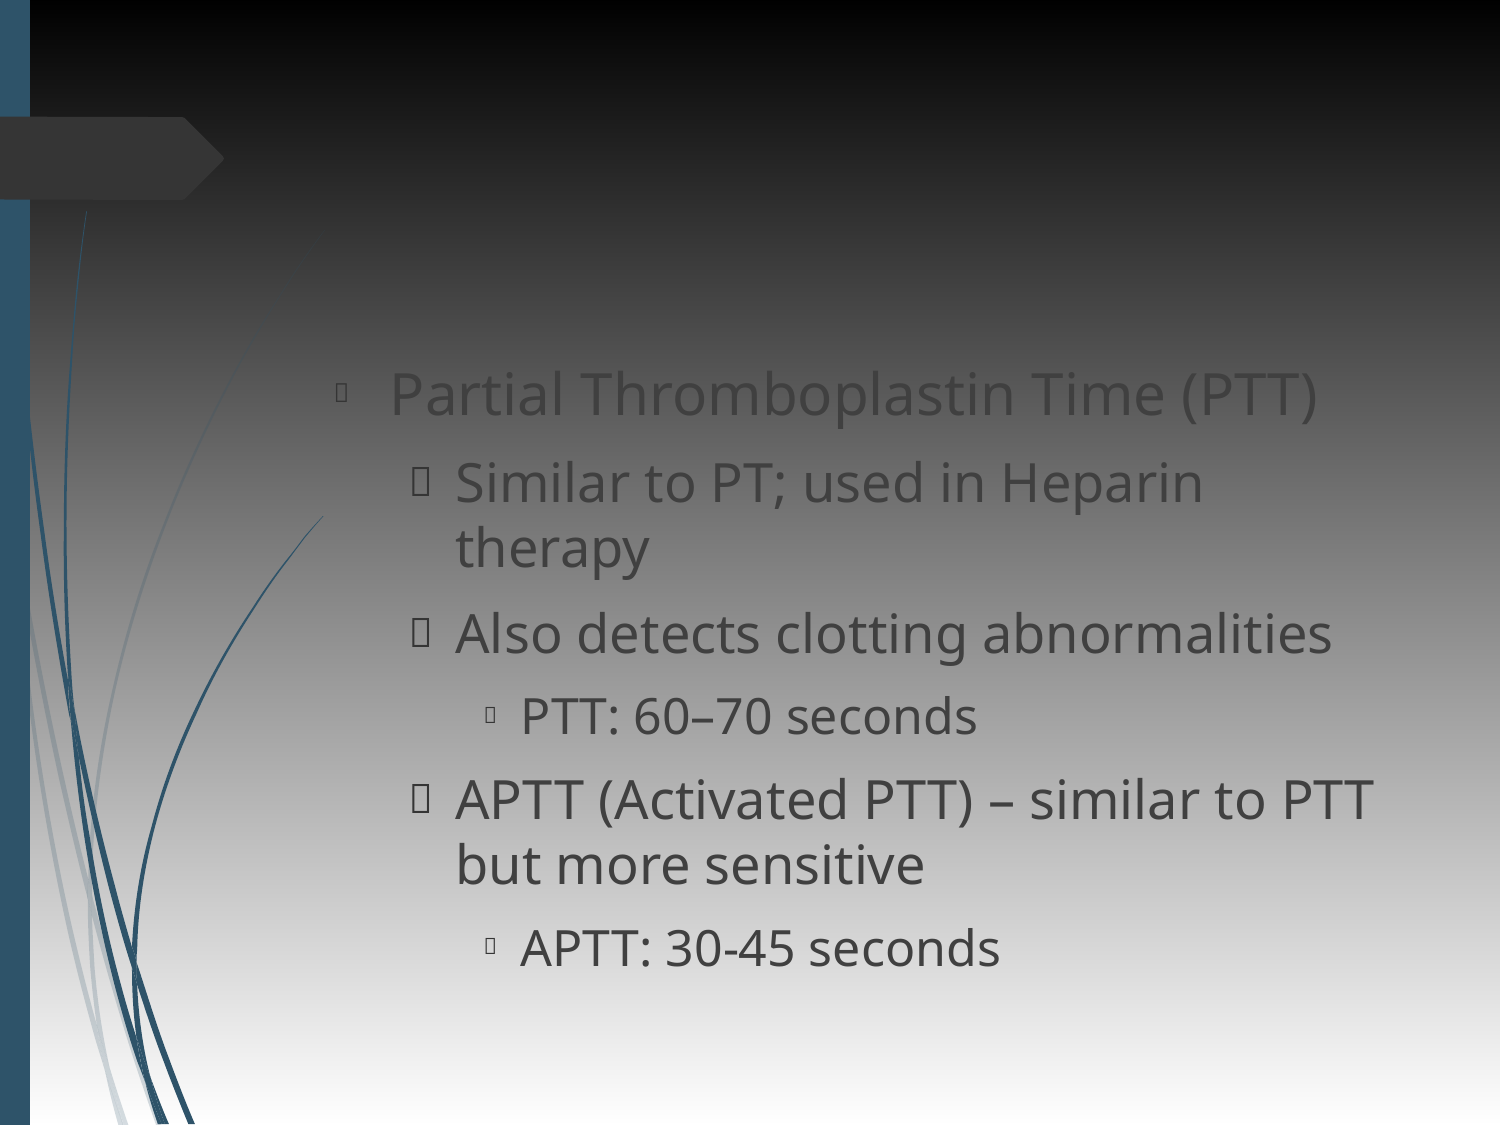

#
Partial Thromboplastin Time (PTT)
Similar to PT; used in Heparin therapy
Also detects clotting abnormalities
PTT: 60–70 seconds
APTT (Activated PTT) – similar to PTT but more sensitive
APTT: 30-45 seconds